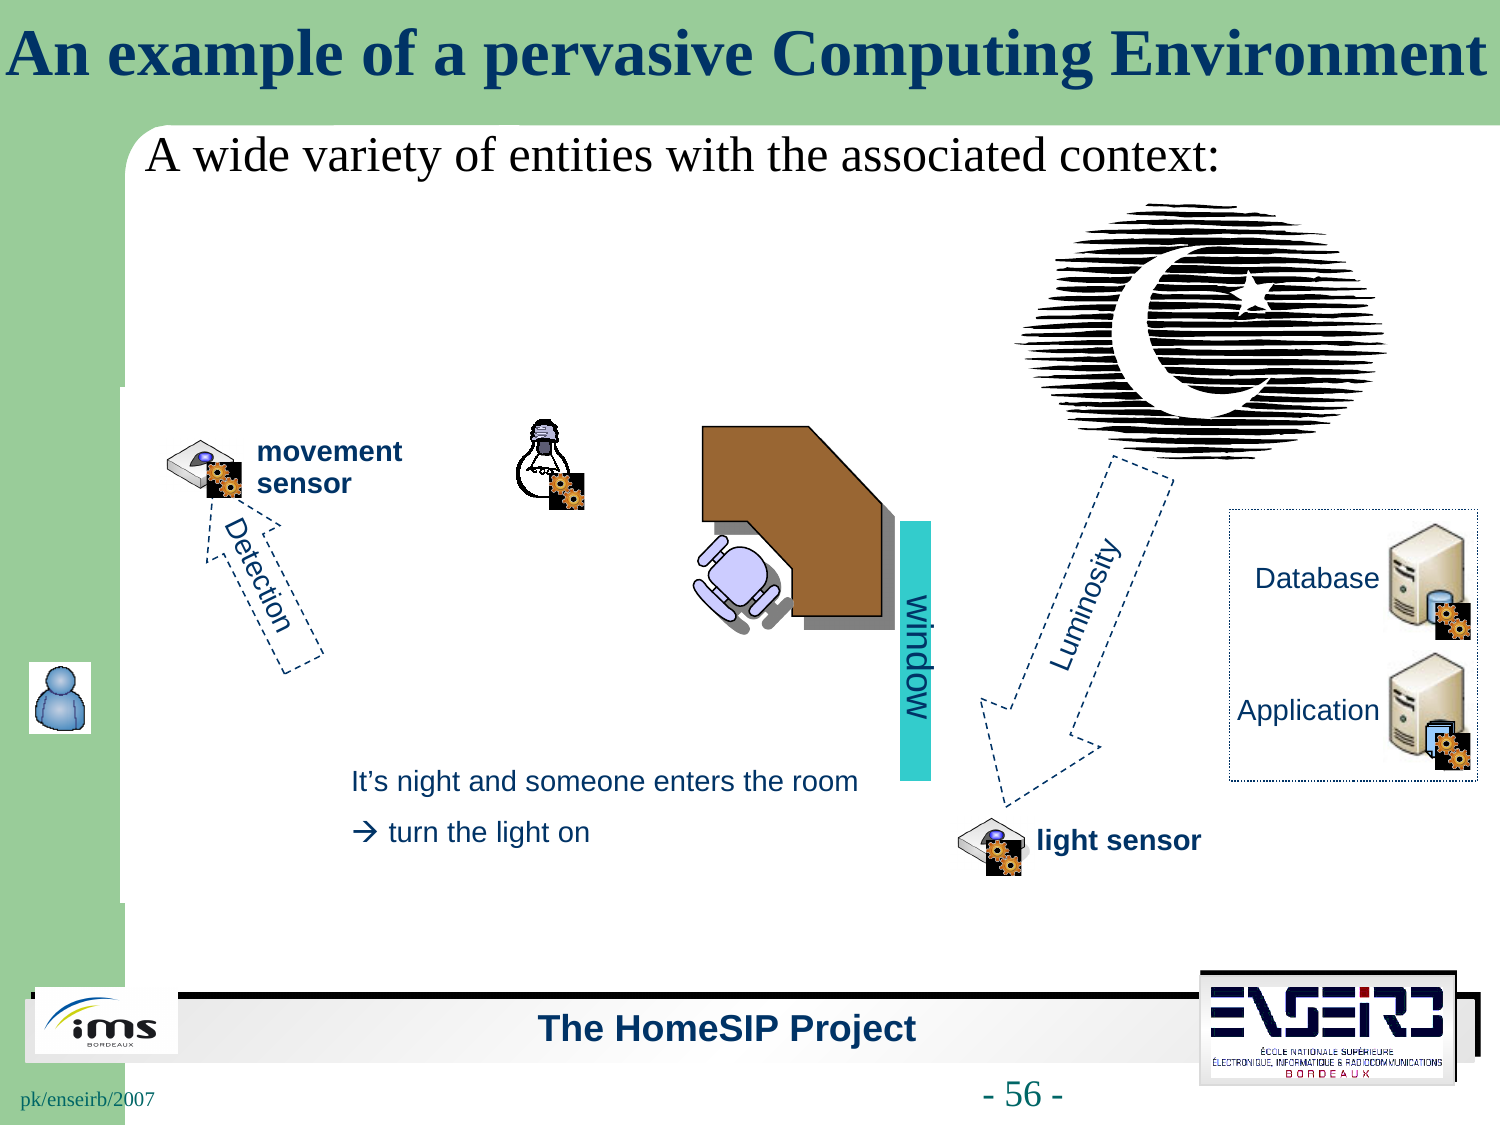

An example of a pervasive Computing Environment
A wide variety of entities with the associated context:
movement
sensor
Database
Detection
Luminosity
window
Application
It’s night and someone enters the room
 turn the light on
light sensor